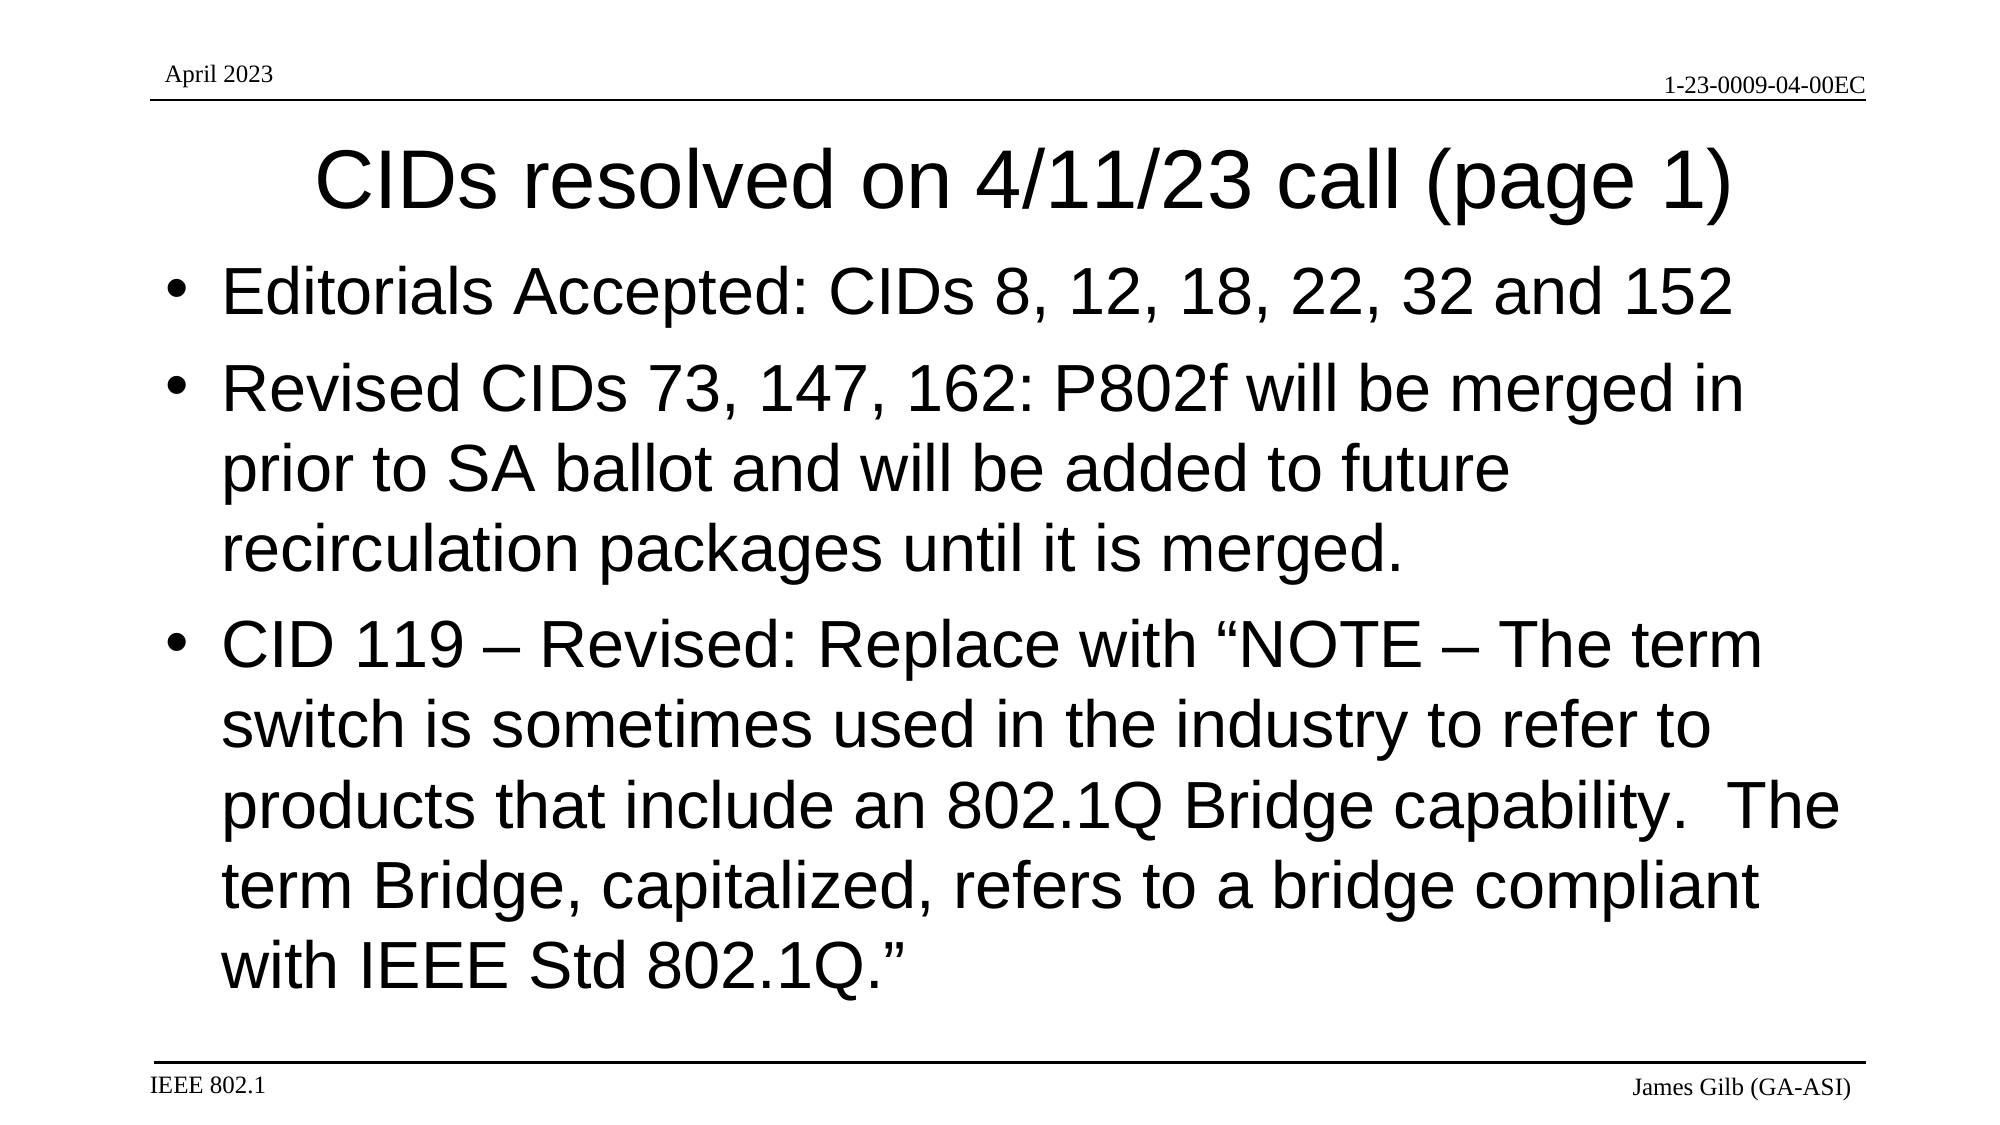

# CIDs resolved on 4/11/23 call (page 1)
Editorials Accepted: CIDs 8, 12, 18, 22, 32 and 152
Revised CIDs 73, 147, 162: P802f will be merged in prior to SA ballot and will be added to future recirculation packages until it is merged.
CID 119 – Revised: Replace with “NOTE – The term switch is sometimes used in the industry to refer to products that include an 802.1Q Bridge capability. The term Bridge, capitalized, refers to a bridge compliant with IEEE Std 802.1Q.”